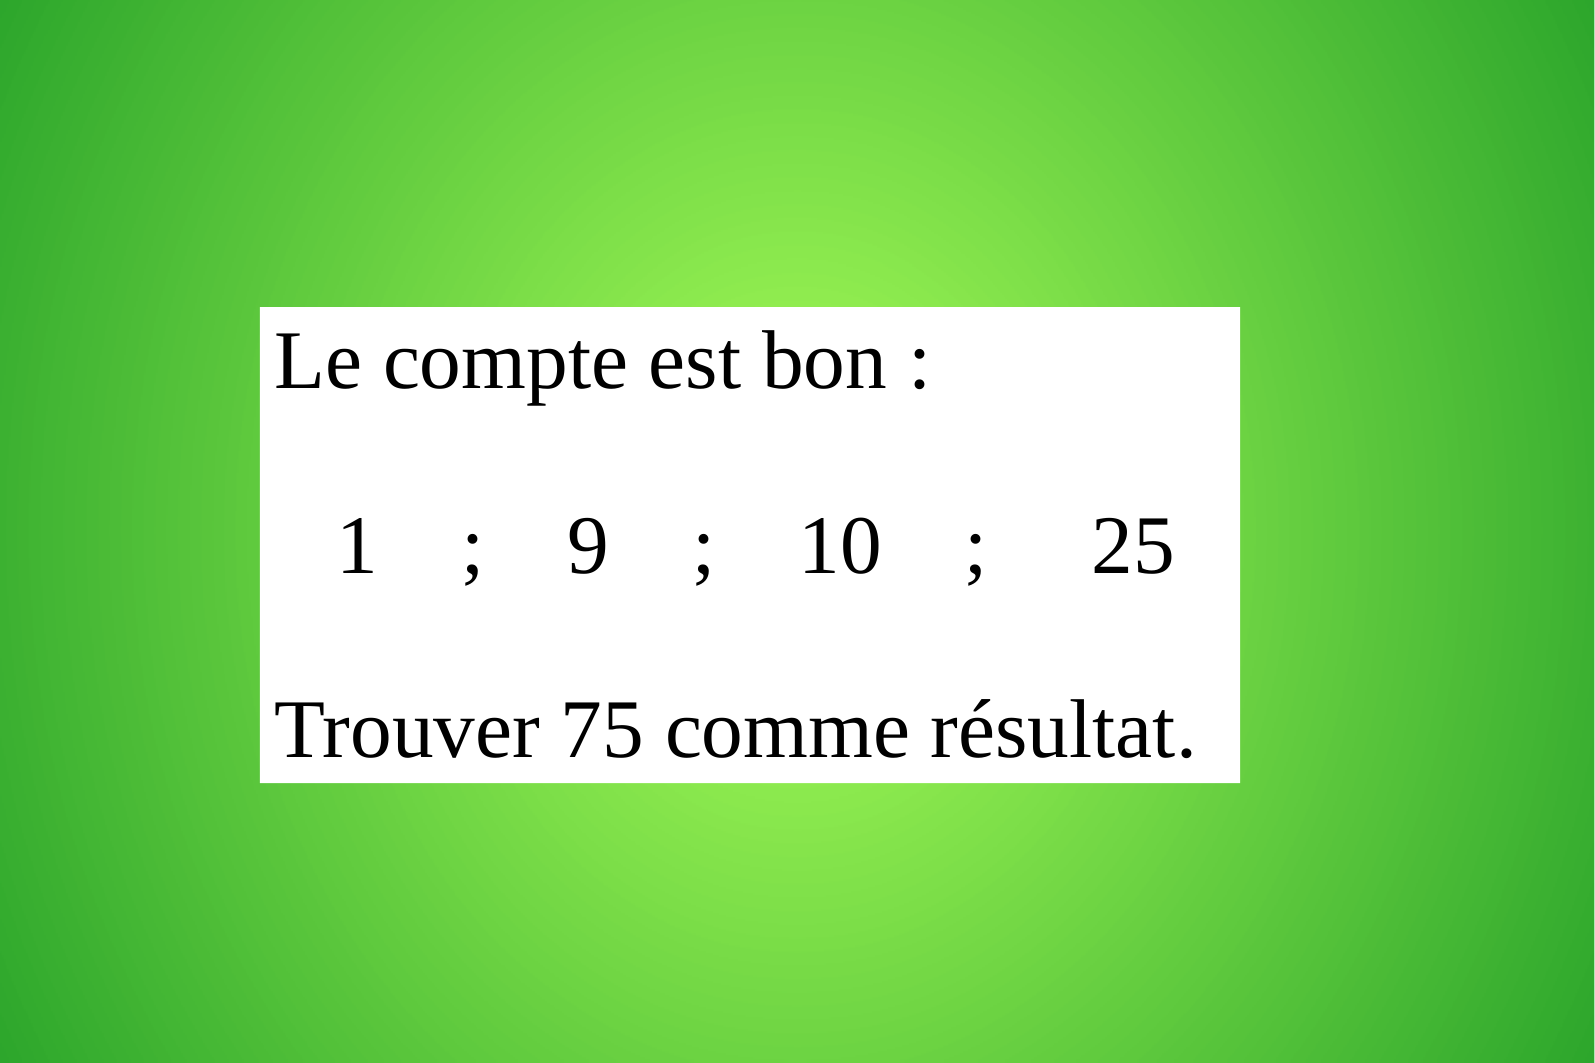

Le compte est bon :
 1 ; 9 ; 10 ; 25
Trouver 75 comme résultat.